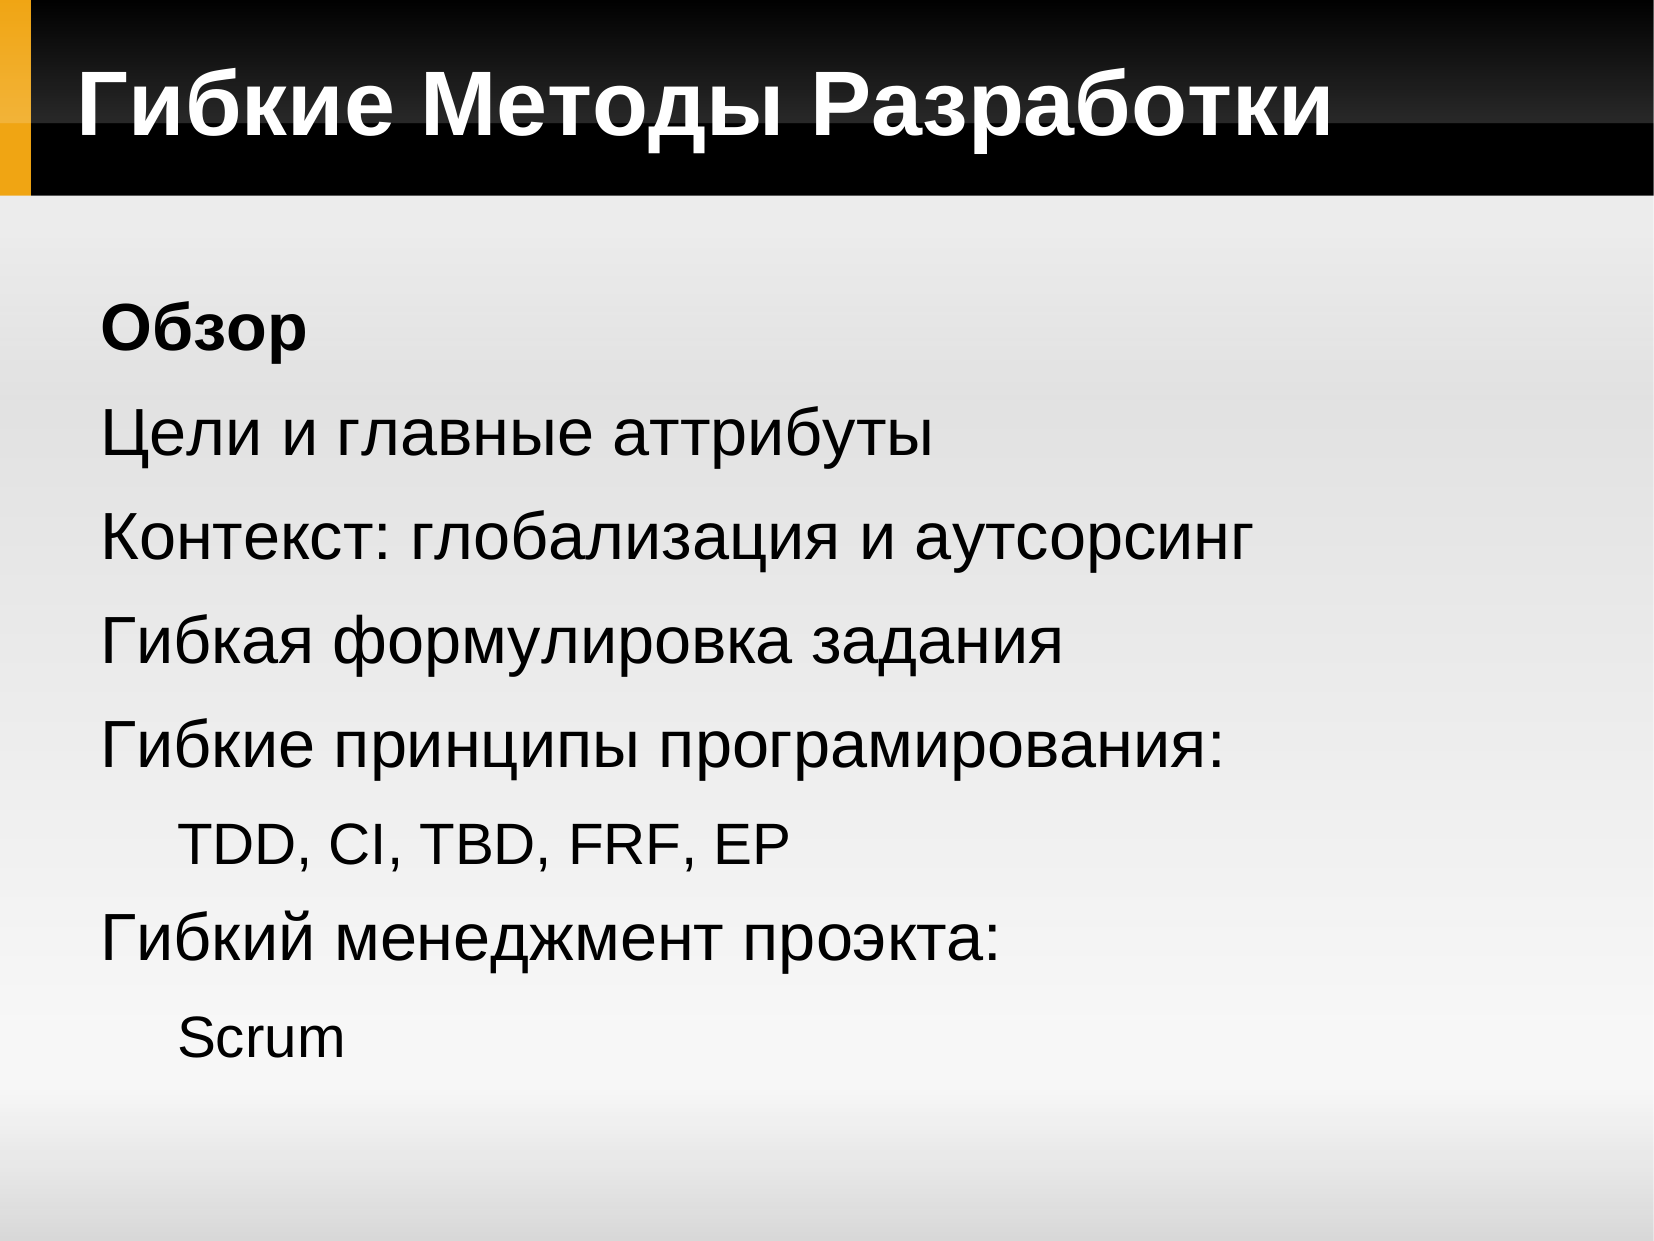

# Гибкие Методы Разработки
Обзор
Цели и главные аттрибуты
Контекст: глобализация и аутсорсинг
Гибкая формулировка задания
Гибкие принципы програмирования:
TDD, CI, TBD, FRF, EP
Гибкий менеджмент проэкта:
Scrum